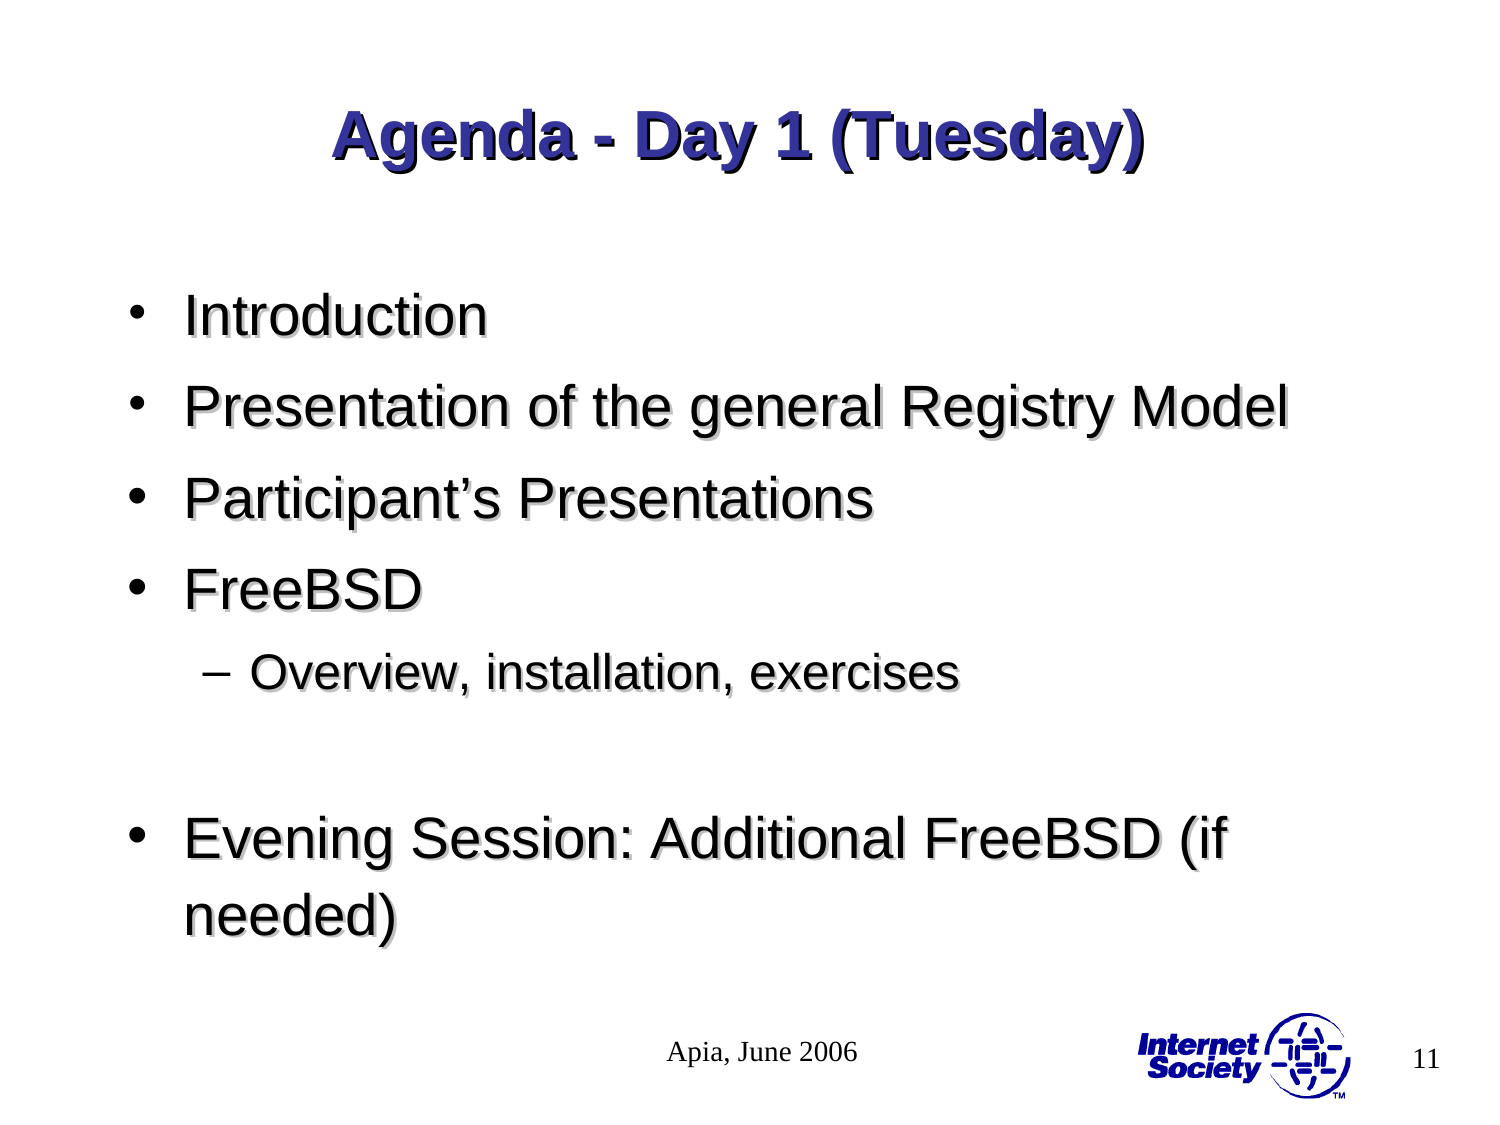

# Agenda - Day 1 (Tuesday)
Introduction
Presentation of the general Registry Model
Participant’s Presentations
FreeBSD
Overview, installation, exercises
Evening Session: Additional FreeBSD (if needed)
Apia, June 2006